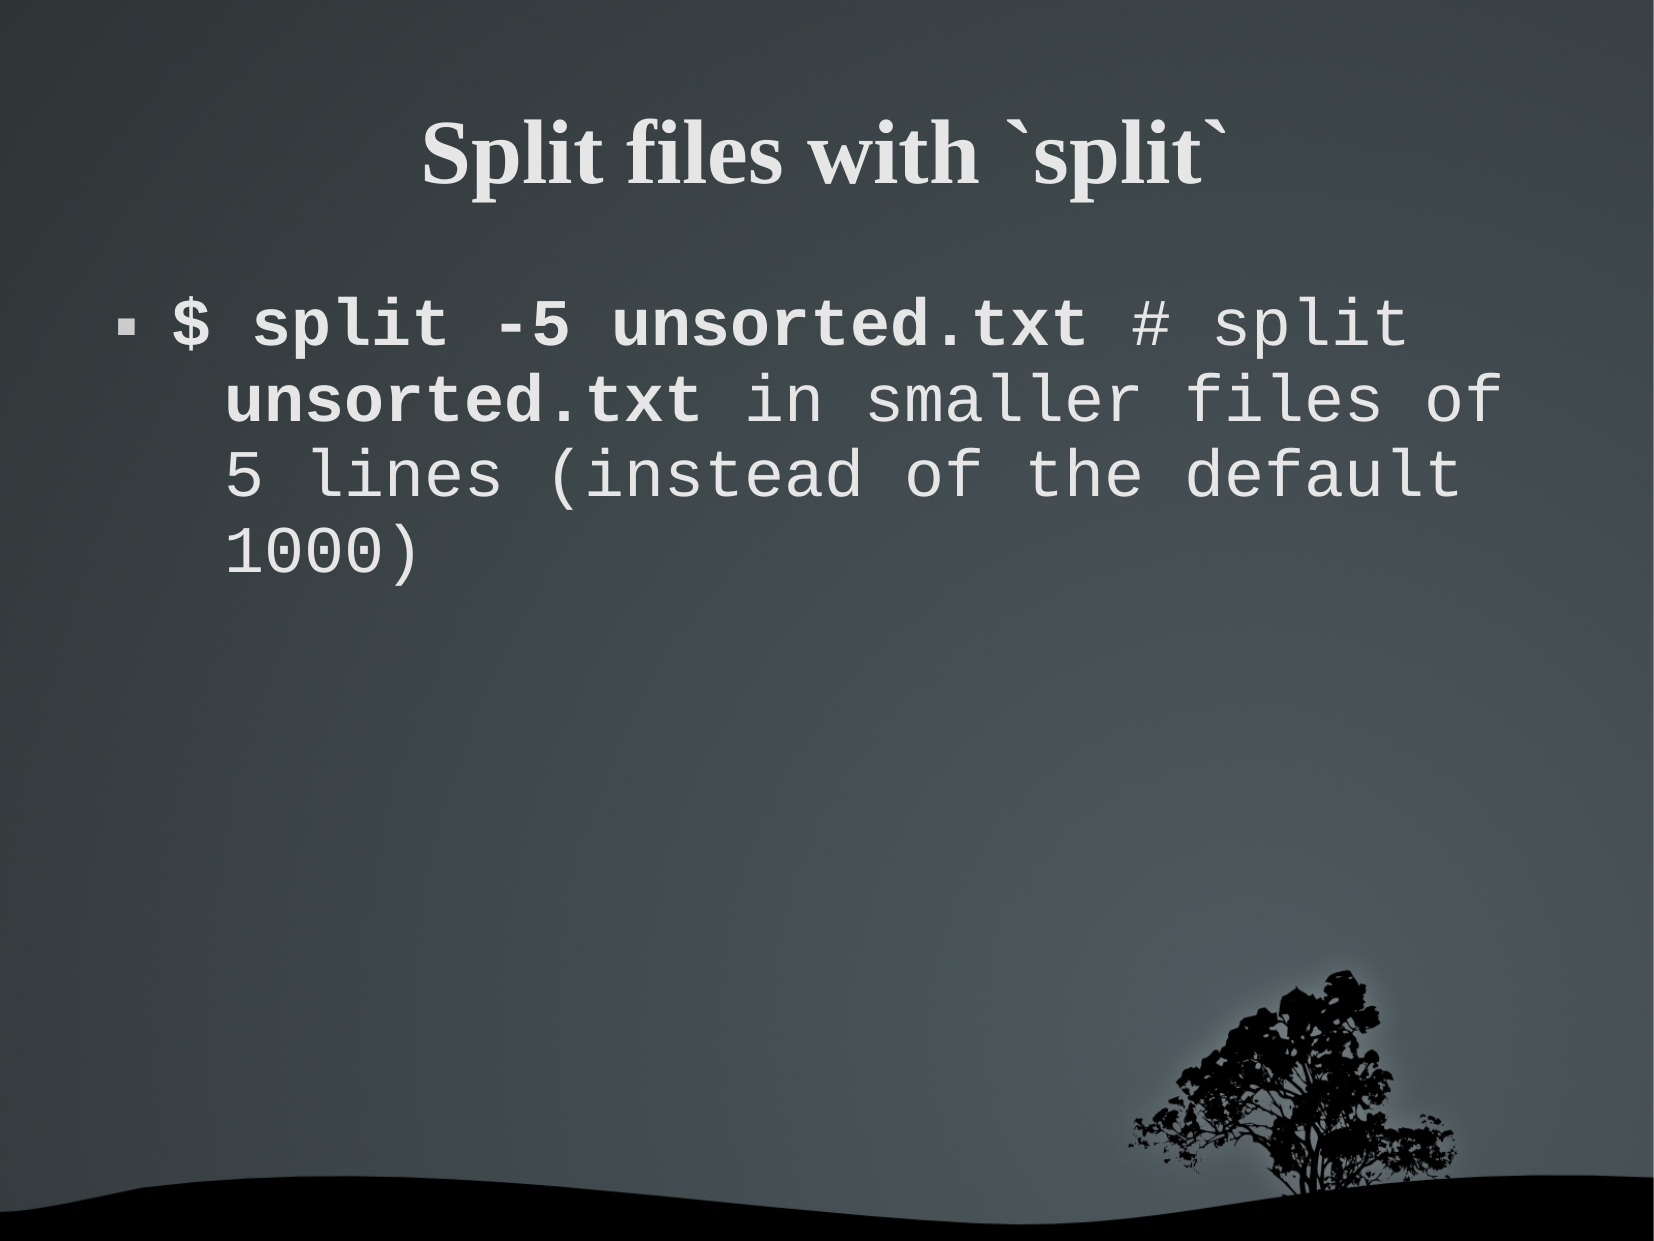

# Split files with `split`
$ split -5 unsorted.txt # split unsorted.txt in smaller files of 5 lines (instead of the default 1000)